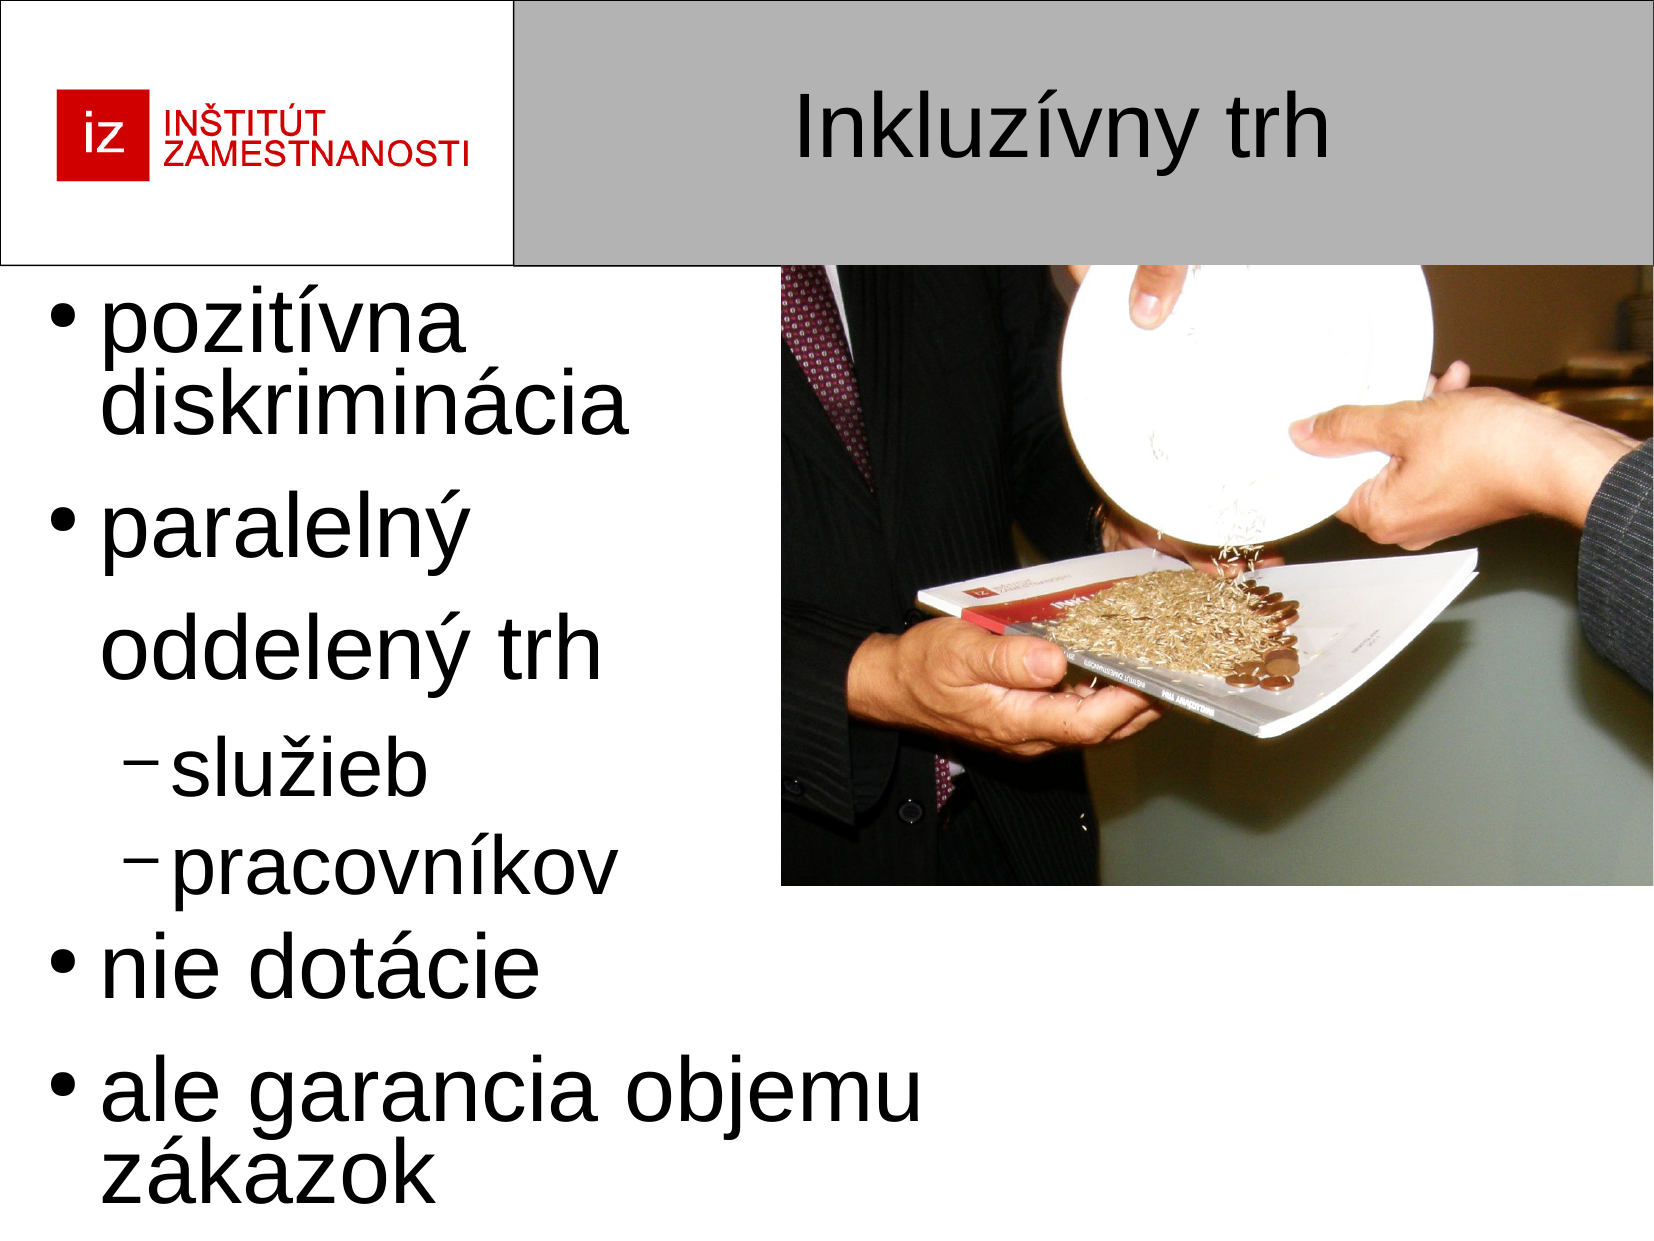

# Inkluzívny trh
pozitívna diskriminácia
paralelný
oddelený trh
služieb
pracovníkov
nie dotácie
ale garancia objemu zákazok